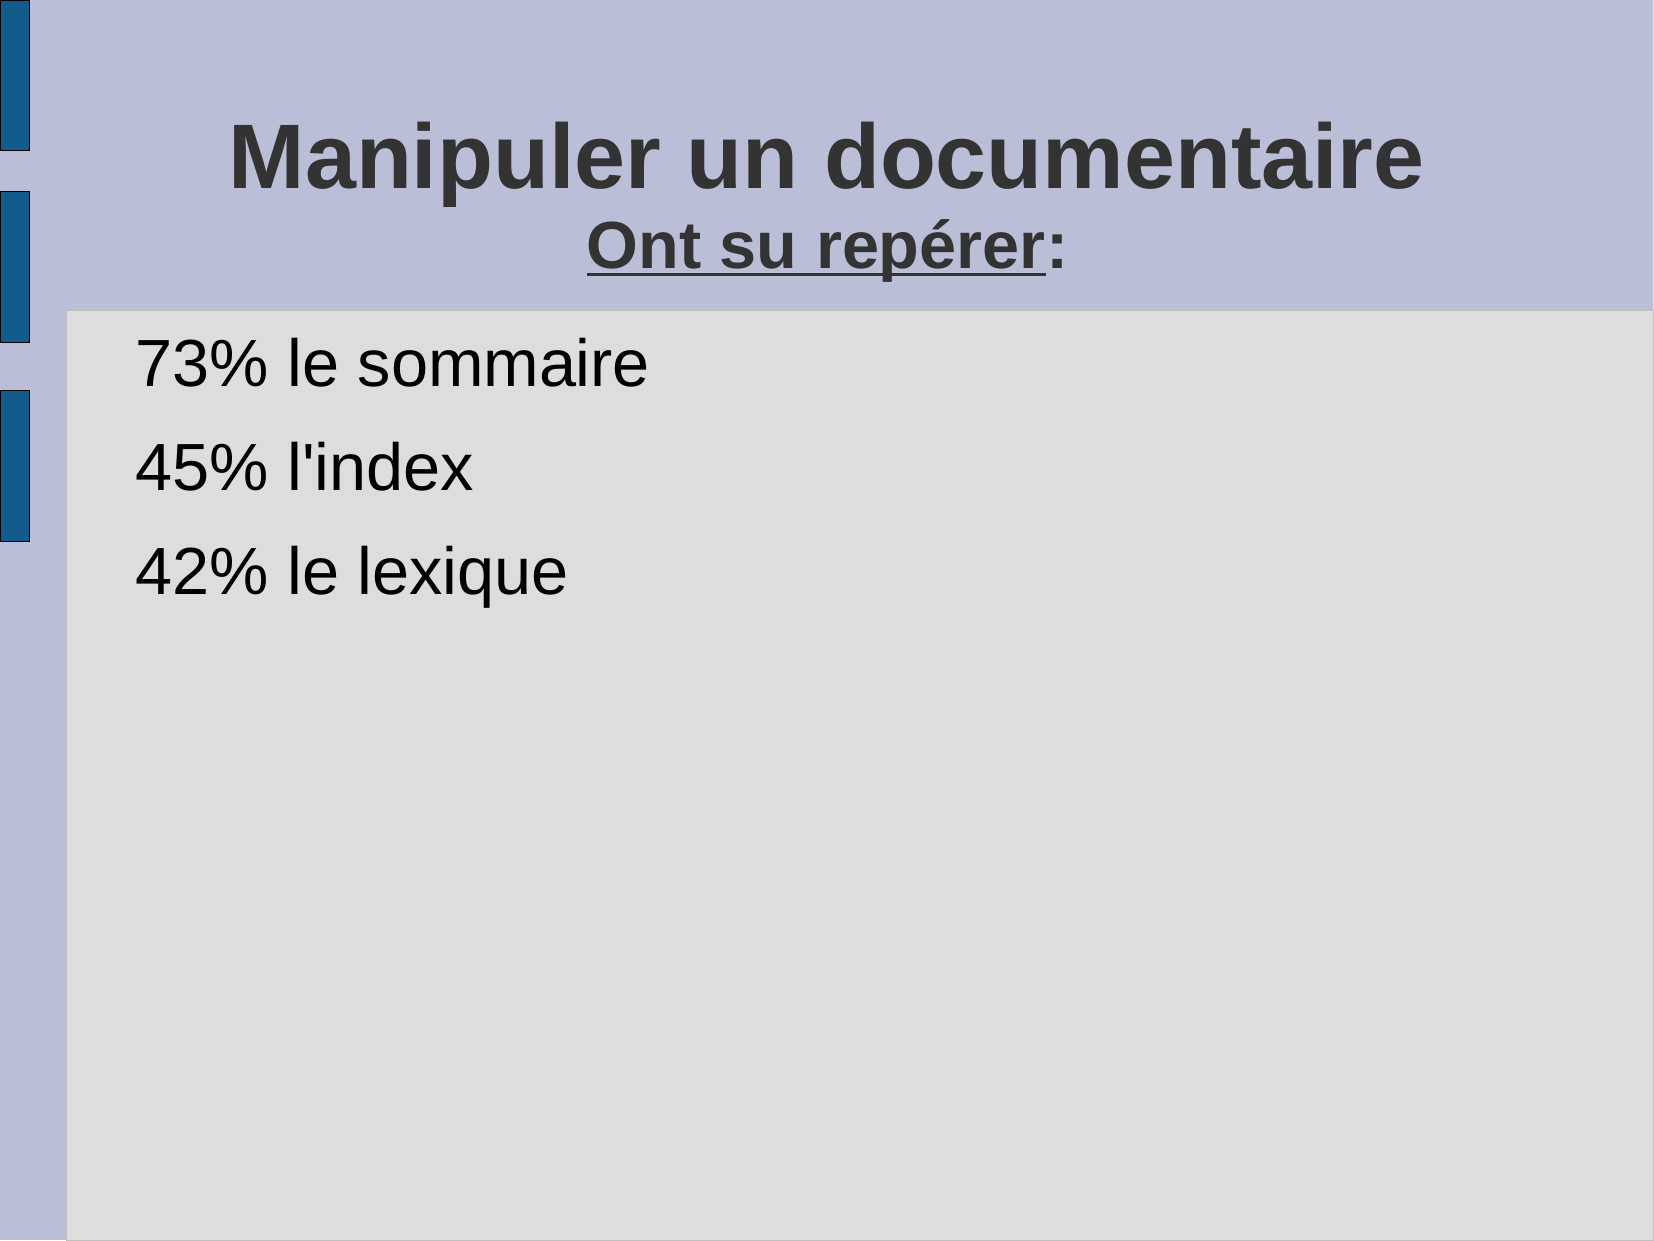

# Manipuler un documentaire Ont su repérer:
73% le sommaire
45% l'index
42% le lexique